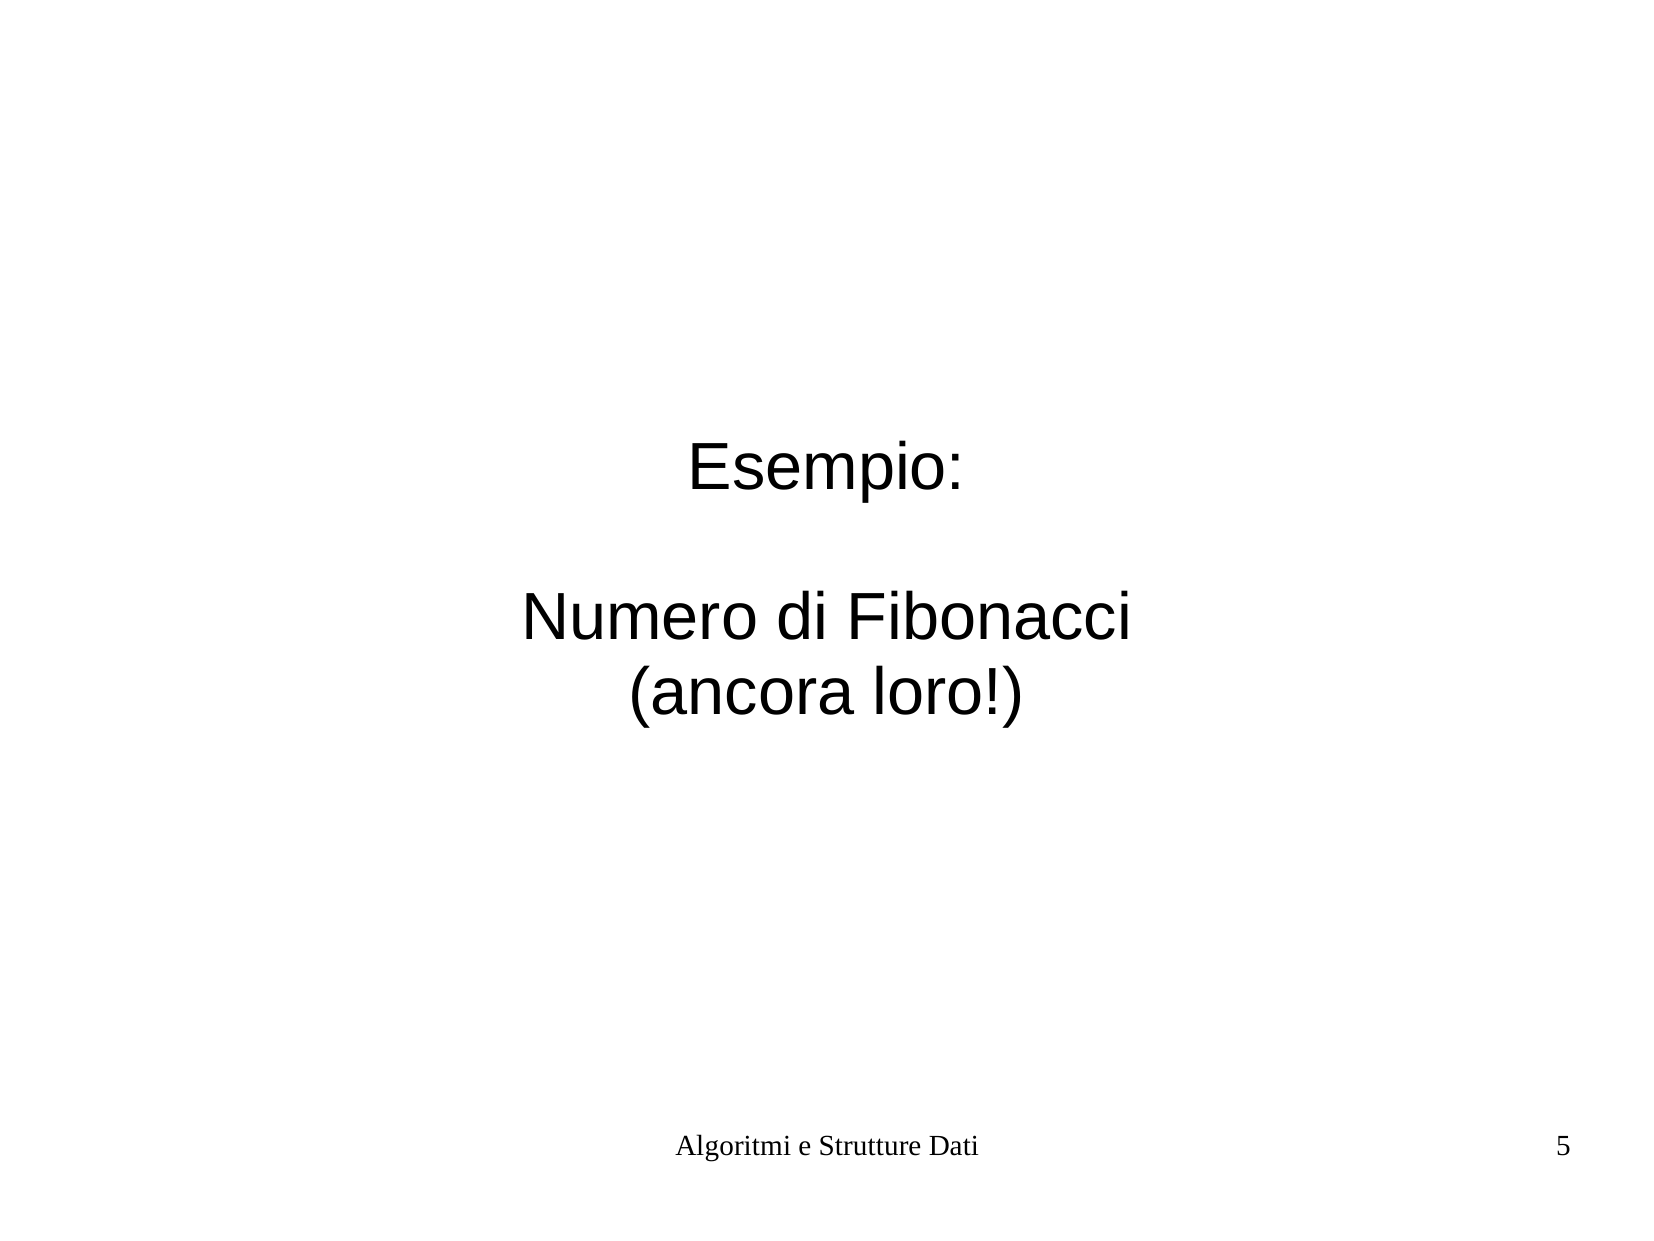

# Esempio:
Numero di Fibonacci
(ancora loro!)
Algoritmi e Strutture Dati
5